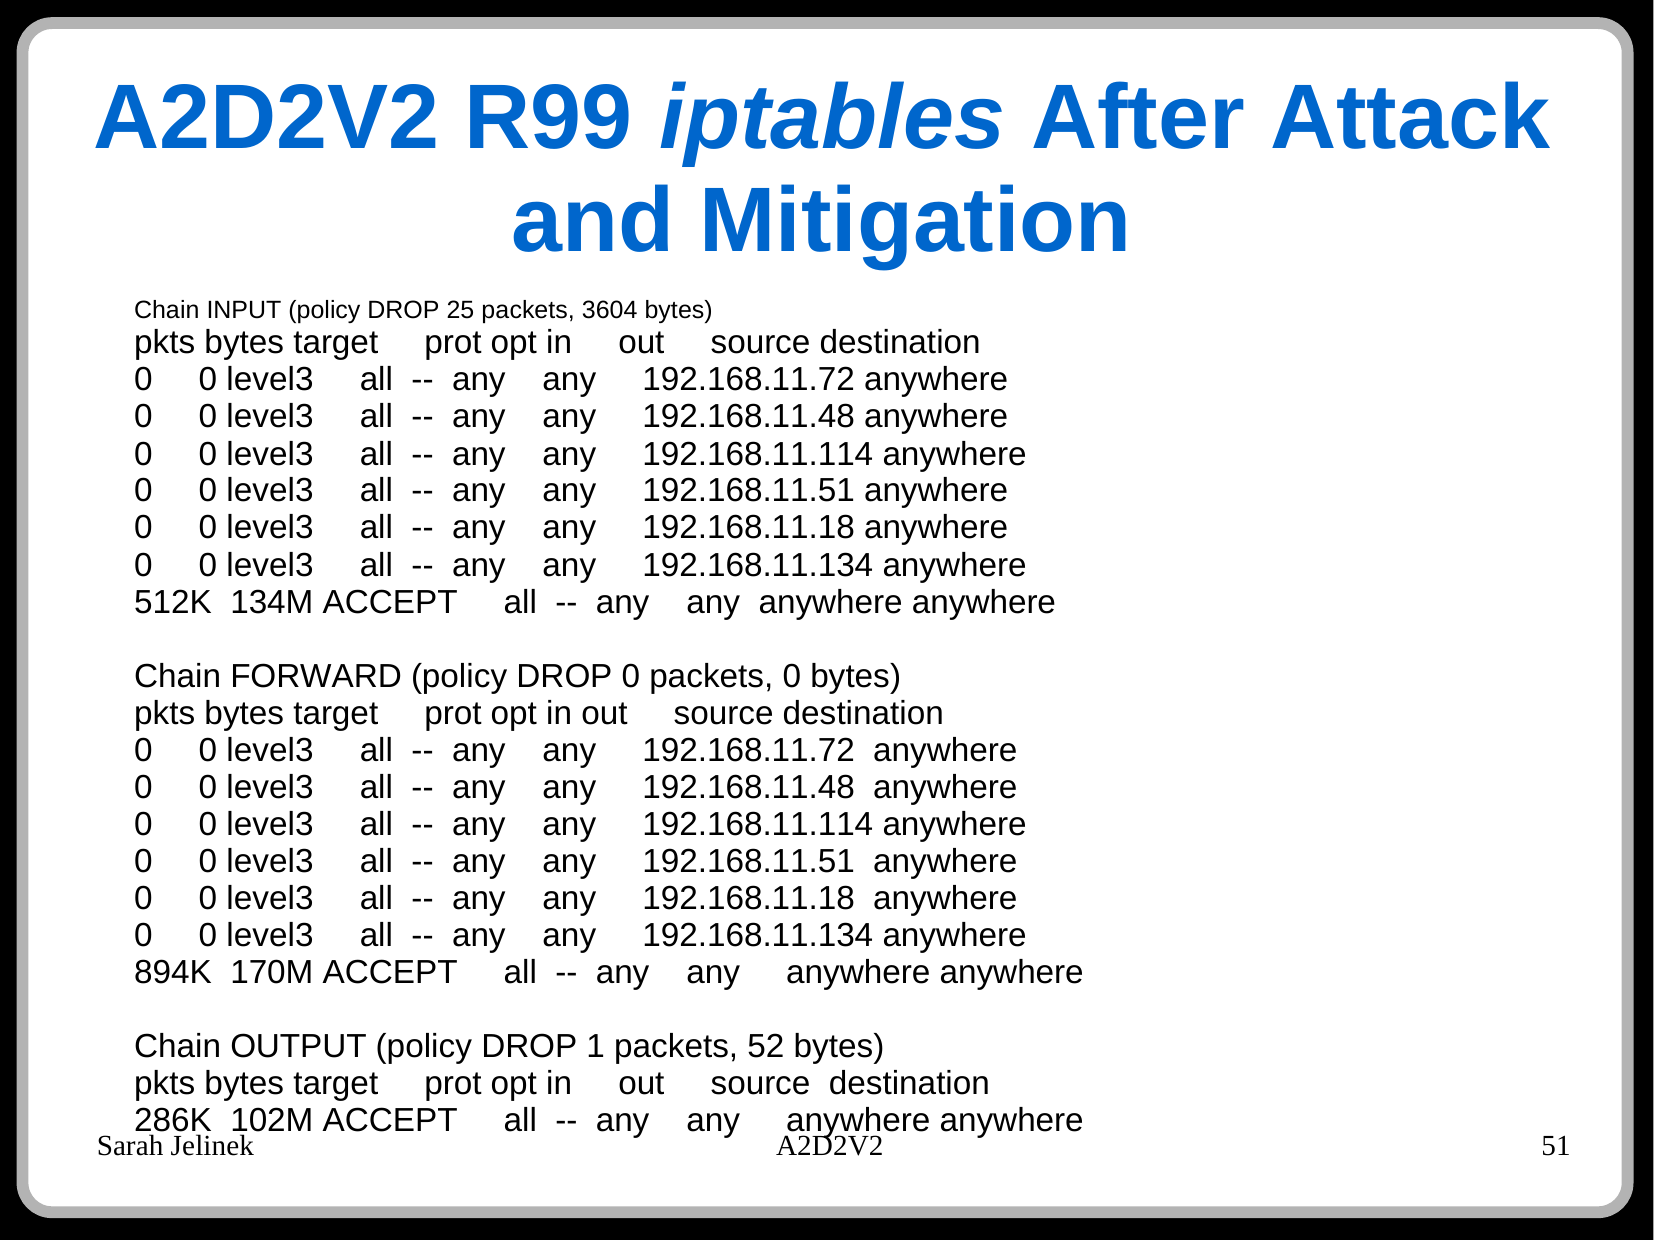

# A2D2V2 R99 iptables After Attack and Mitigation
Chain INPUT (policy DROP 25 packets, 3604 bytes)
pkts bytes target prot opt in out source destination
0 0 level3 all -- any any 192.168.11.72 anywhere
0 0 level3 all -- any any 192.168.11.48 anywhere
0 0 level3 all -- any any 192.168.11.114 anywhere
0 0 level3 all -- any any 192.168.11.51 anywhere
0 0 level3 all -- any any 192.168.11.18 anywhere
0 0 level3 all -- any any 192.168.11.134 anywhere
512K 134M ACCEPT all -- any any anywhere anywhere
Chain FORWARD (policy DROP 0 packets, 0 bytes)
pkts bytes target prot opt in out source destination
0 0 level3 all -- any any 192.168.11.72 anywhere
0 0 level3 all -- any any 192.168.11.48 anywhere
0 0 level3 all -- any any 192.168.11.114 anywhere
0 0 level3 all -- any any 192.168.11.51 anywhere
0 0 level3 all -- any any 192.168.11.18 anywhere
0 0 level3 all -- any any 192.168.11.134 anywhere
894K 170M ACCEPT all -- any any anywhere anywhere
Chain OUTPUT (policy DROP 1 packets, 52 bytes)
pkts bytes target prot opt in out source destination
286K 102M ACCEPT all -- any any anywhere anywhere
Sarah Jelinek A2D2V2
51